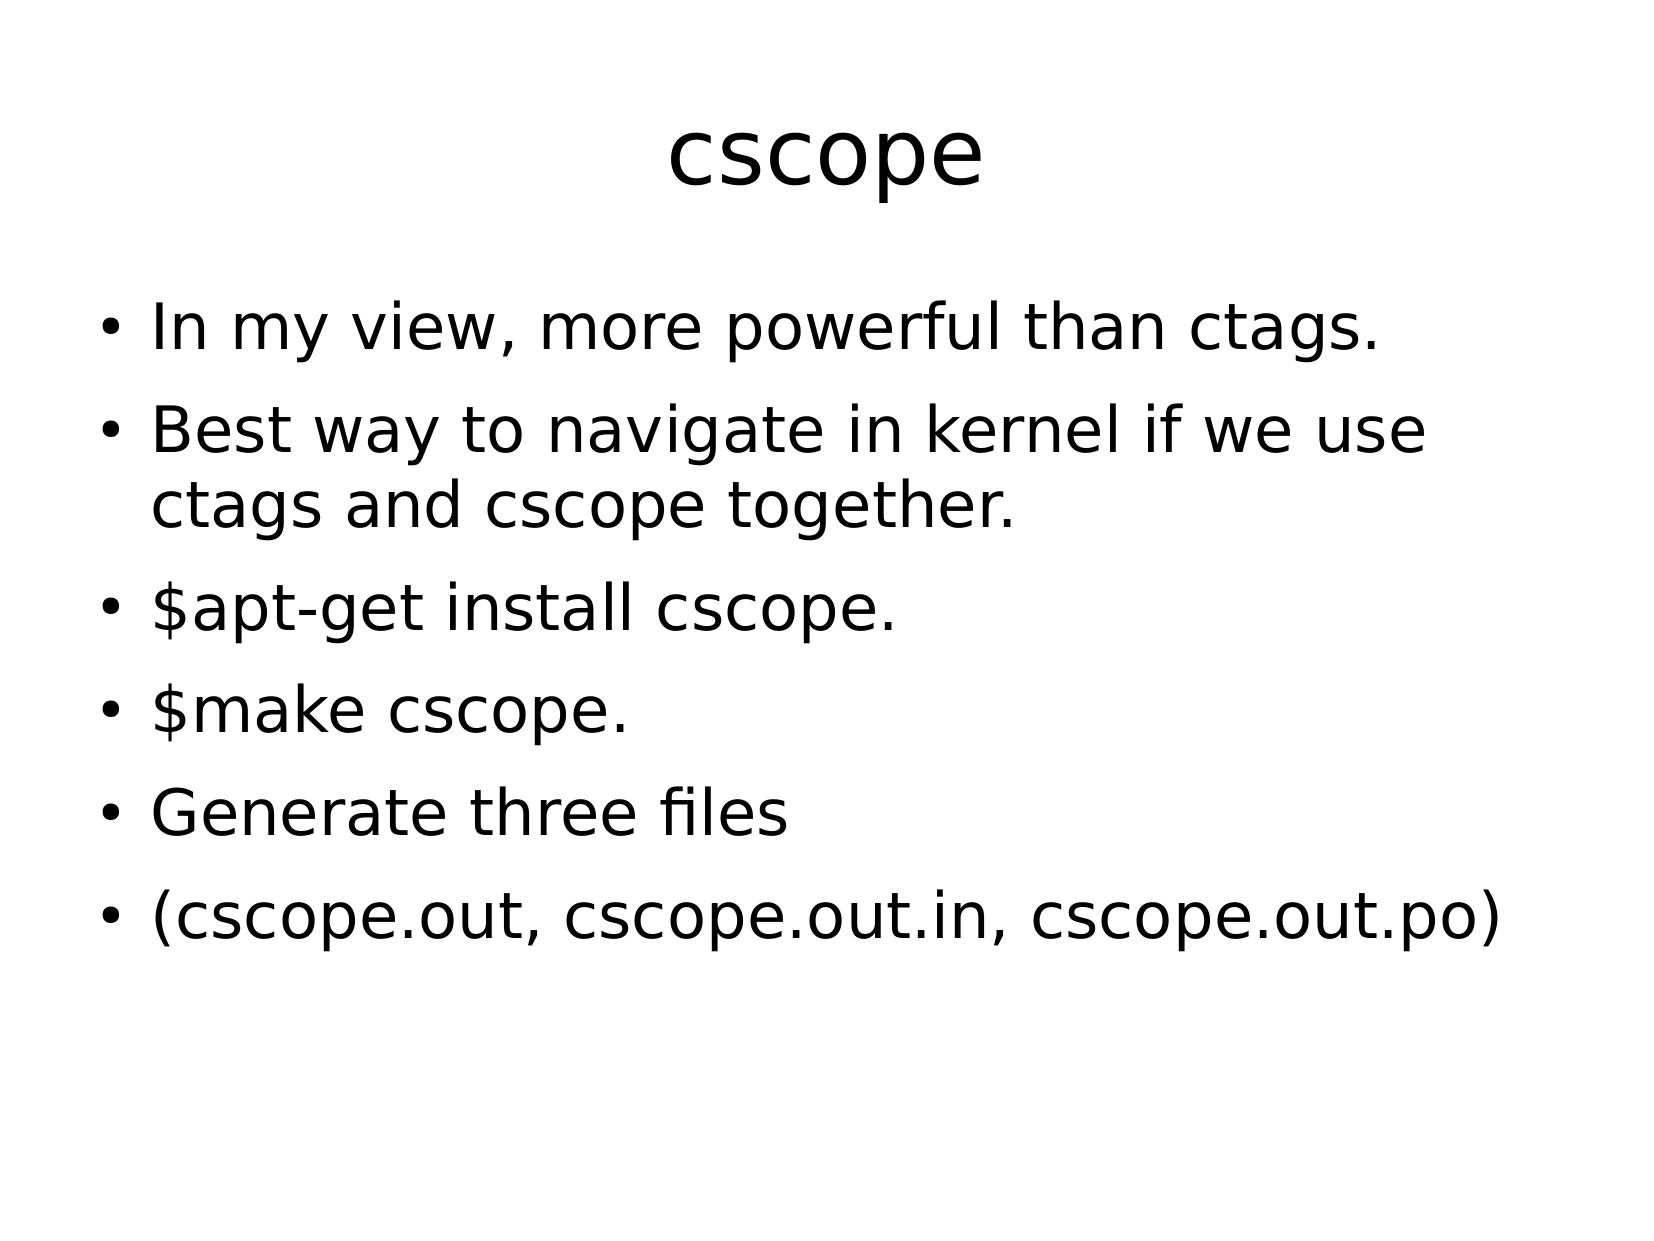

# cscope
In my view, more powerful than ctags.
Best way to navigate in kernel if we use ctags and cscope together.
$apt-get install cscope.
$make cscope.
Generate three files
(cscope.out, cscope.out.in, cscope.out.po)